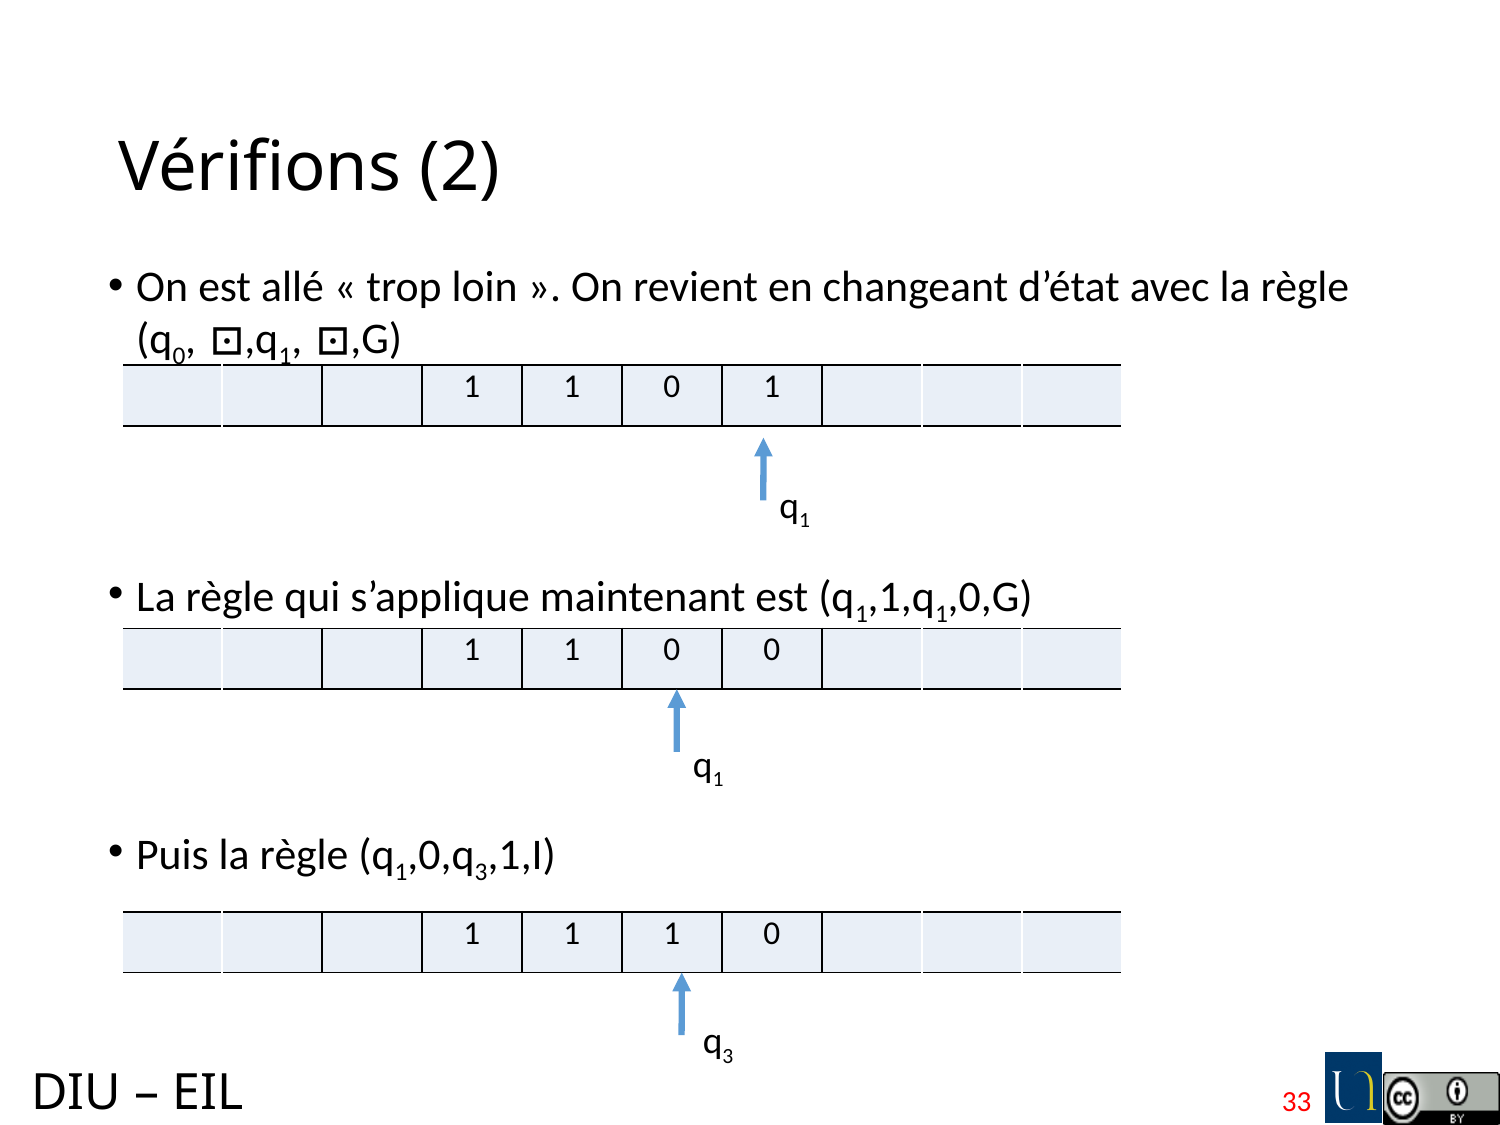

# Vérifions (2)
On est allé « trop loin ». On revient en changeant d’état avec la règle (q0, ⊡,q1, ⊡,G)
La règle qui s’applique maintenant est (q1,1,q1,0,G)
Puis la règle (q1,0,q3,1,I)
| | | | 1 | 1 | 0 | 1 | | | |
| --- | --- | --- | --- | --- | --- | --- | --- | --- | --- |
q1
| | | | 1 | 1 | 0 | 0 | | | |
| --- | --- | --- | --- | --- | --- | --- | --- | --- | --- |
q1
| | | | 1 | 1 | 1 | 0 | | | |
| --- | --- | --- | --- | --- | --- | --- | --- | --- | --- |
q3